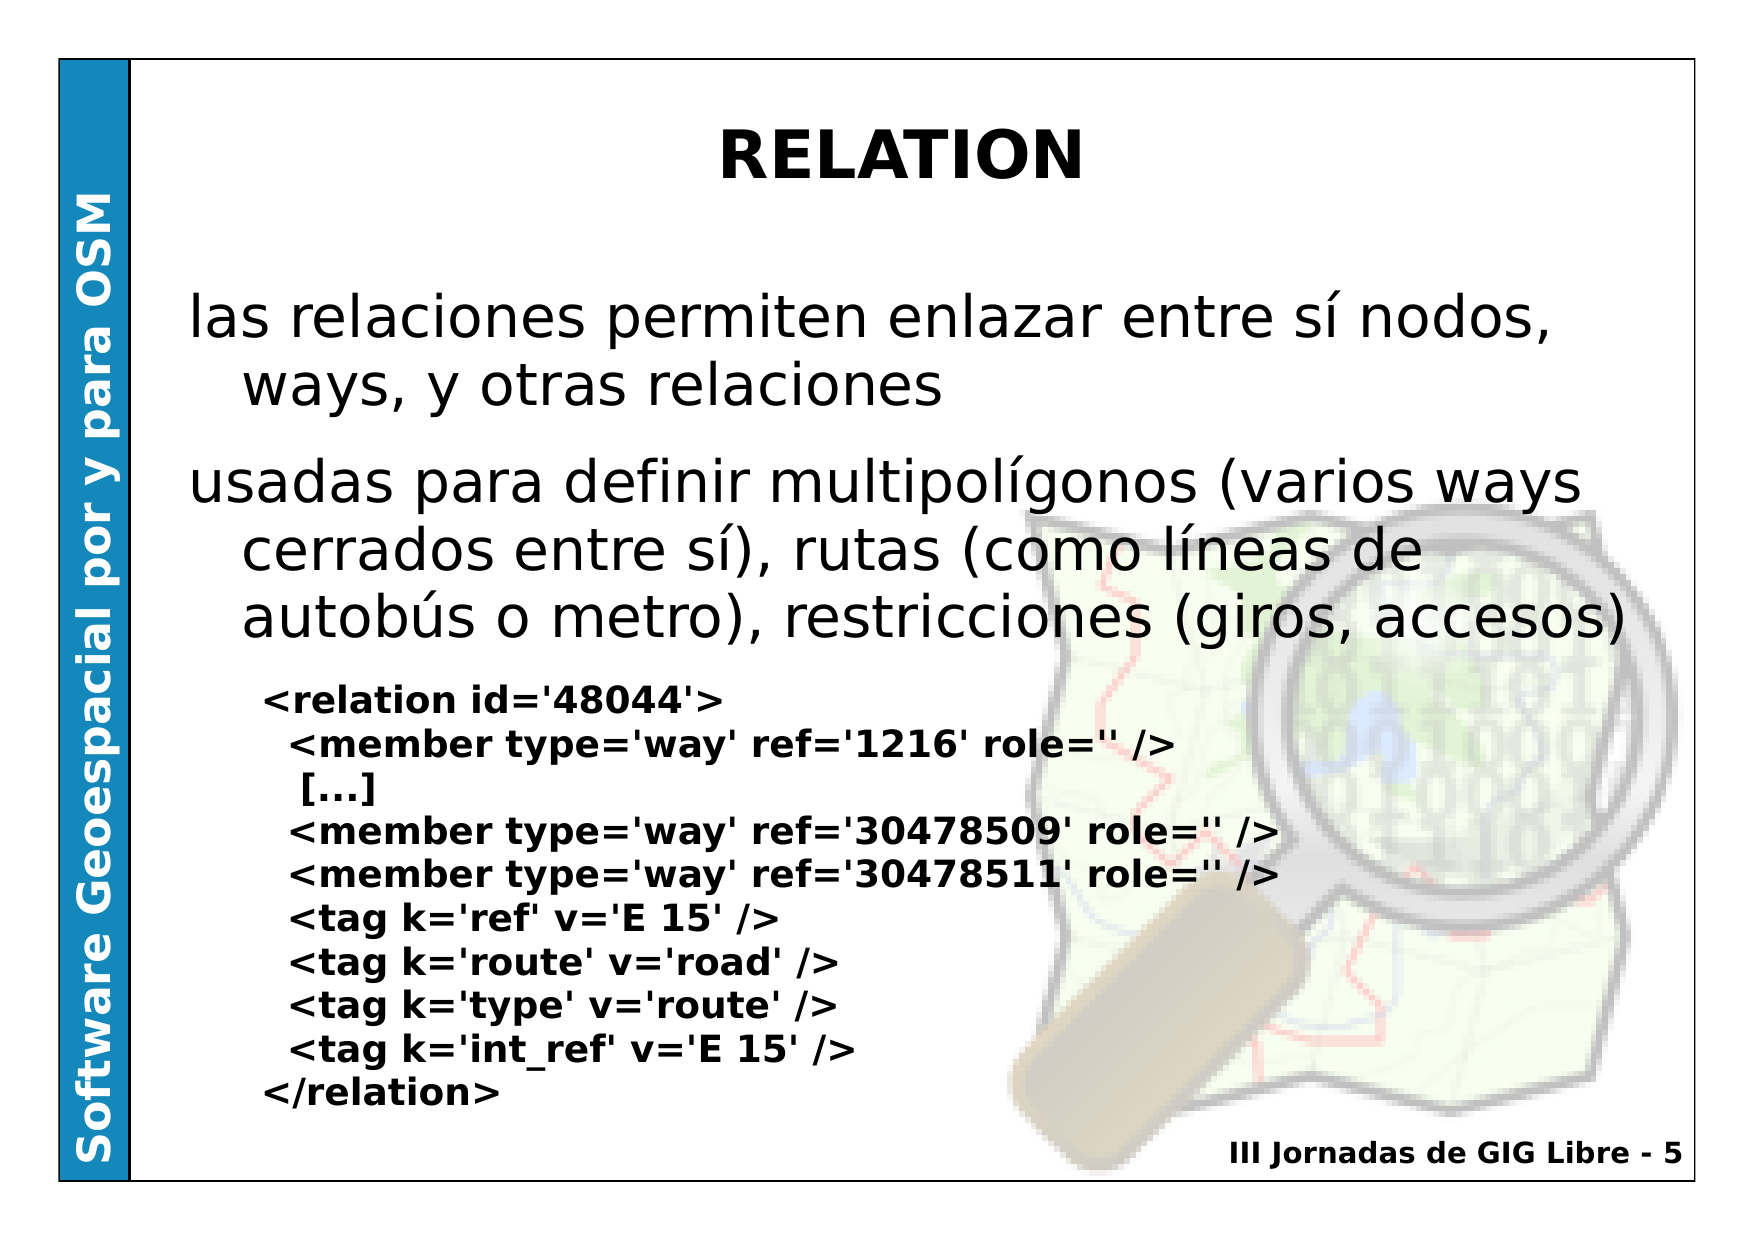

# RELATION
las relaciones permiten enlazar entre sí nodos, ways, y otras relaciones
usadas para definir multipolígonos (varios ways cerrados entre sí), rutas (como líneas de autobús o metro), restricciones (giros, accesos)
<relation id='48044'>
 <member type='way' ref='1216' role='' />
 [...]
 <member type='way' ref='30478509' role='' />
 <member type='way' ref='30478511' role='' />
 <tag k='ref' v='E 15' />
 <tag k='route' v='road' />
 <tag k='type' v='route' />
 <tag k='int_ref' v='E 15' />
</relation>
5